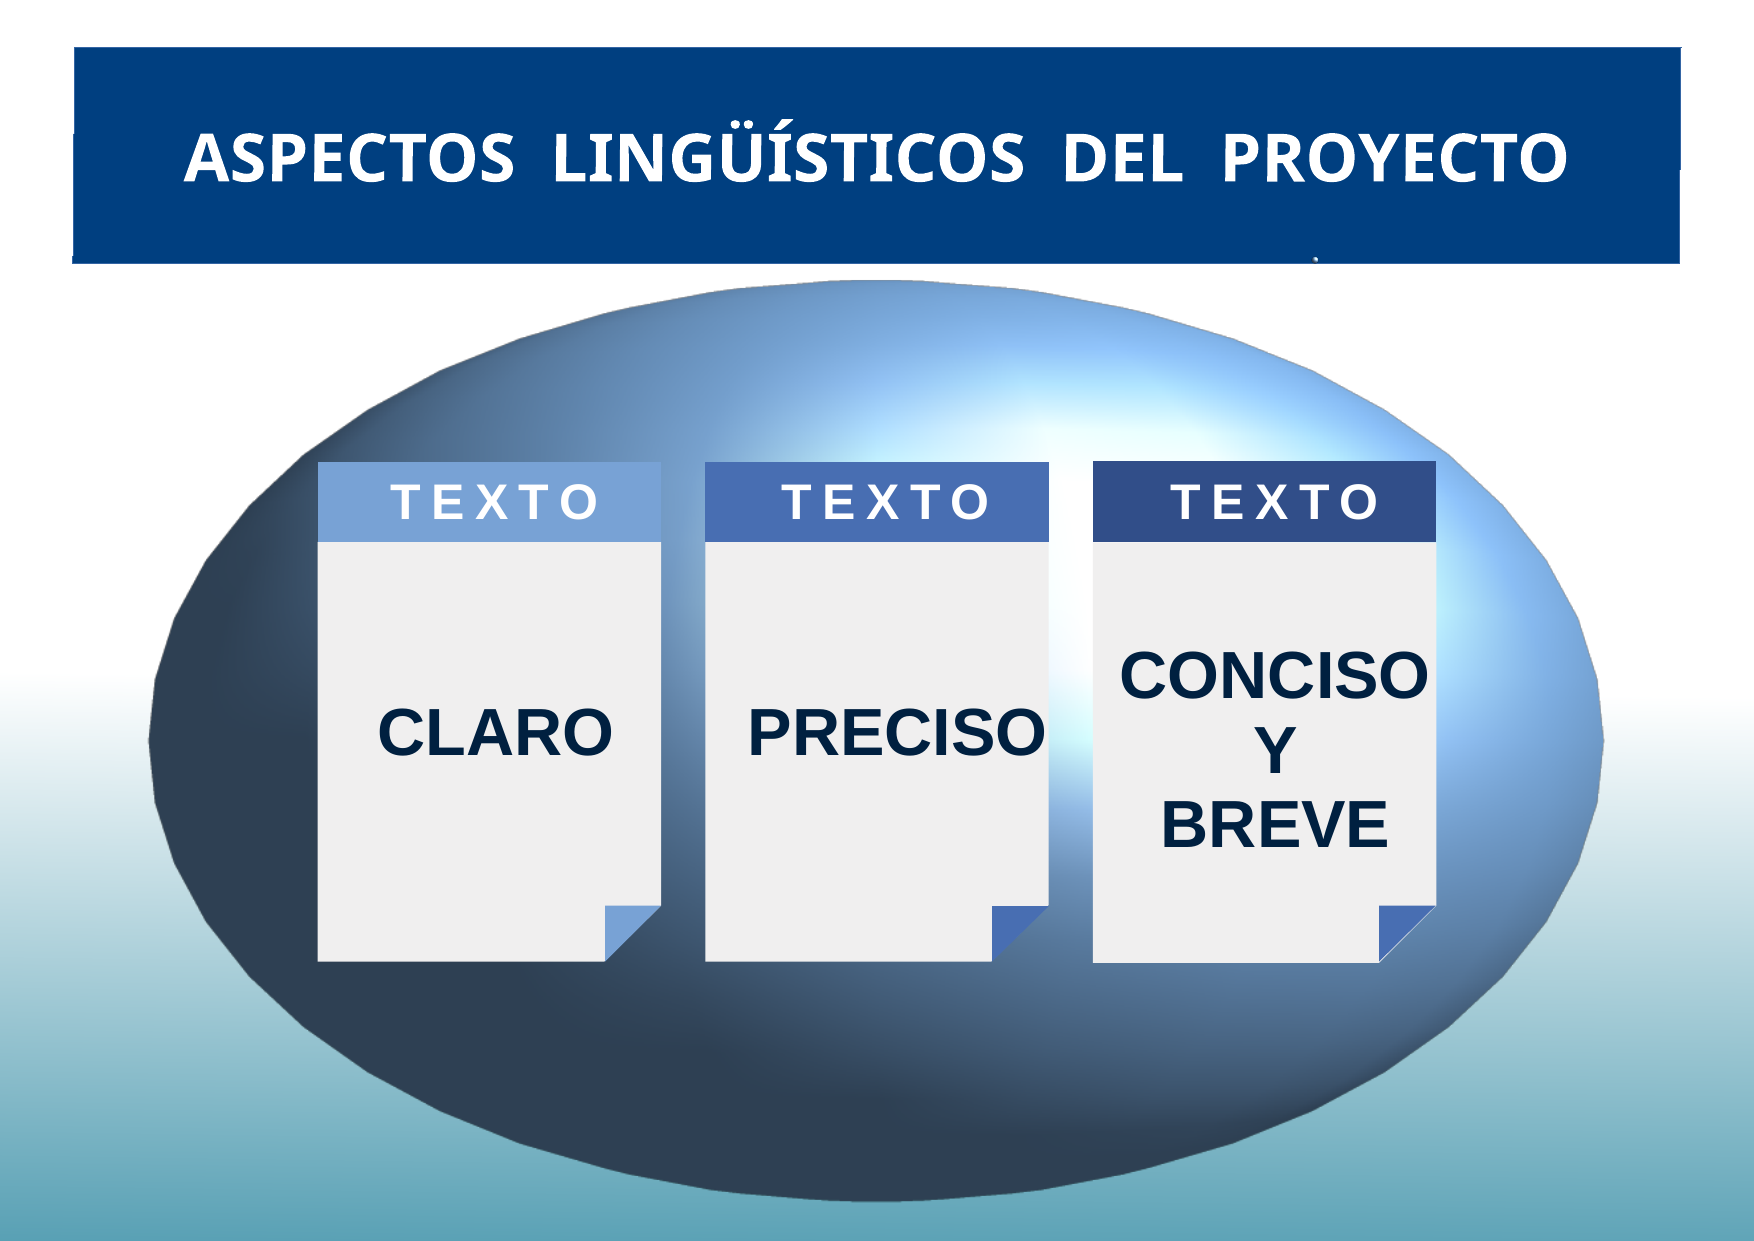

ASPECTOS LINGÜÍSTICOS DEL PROYECTO
TEXTO
TEXTO
TEXTO
CONCISO
Y
BREVE
CLARO
PRECISO